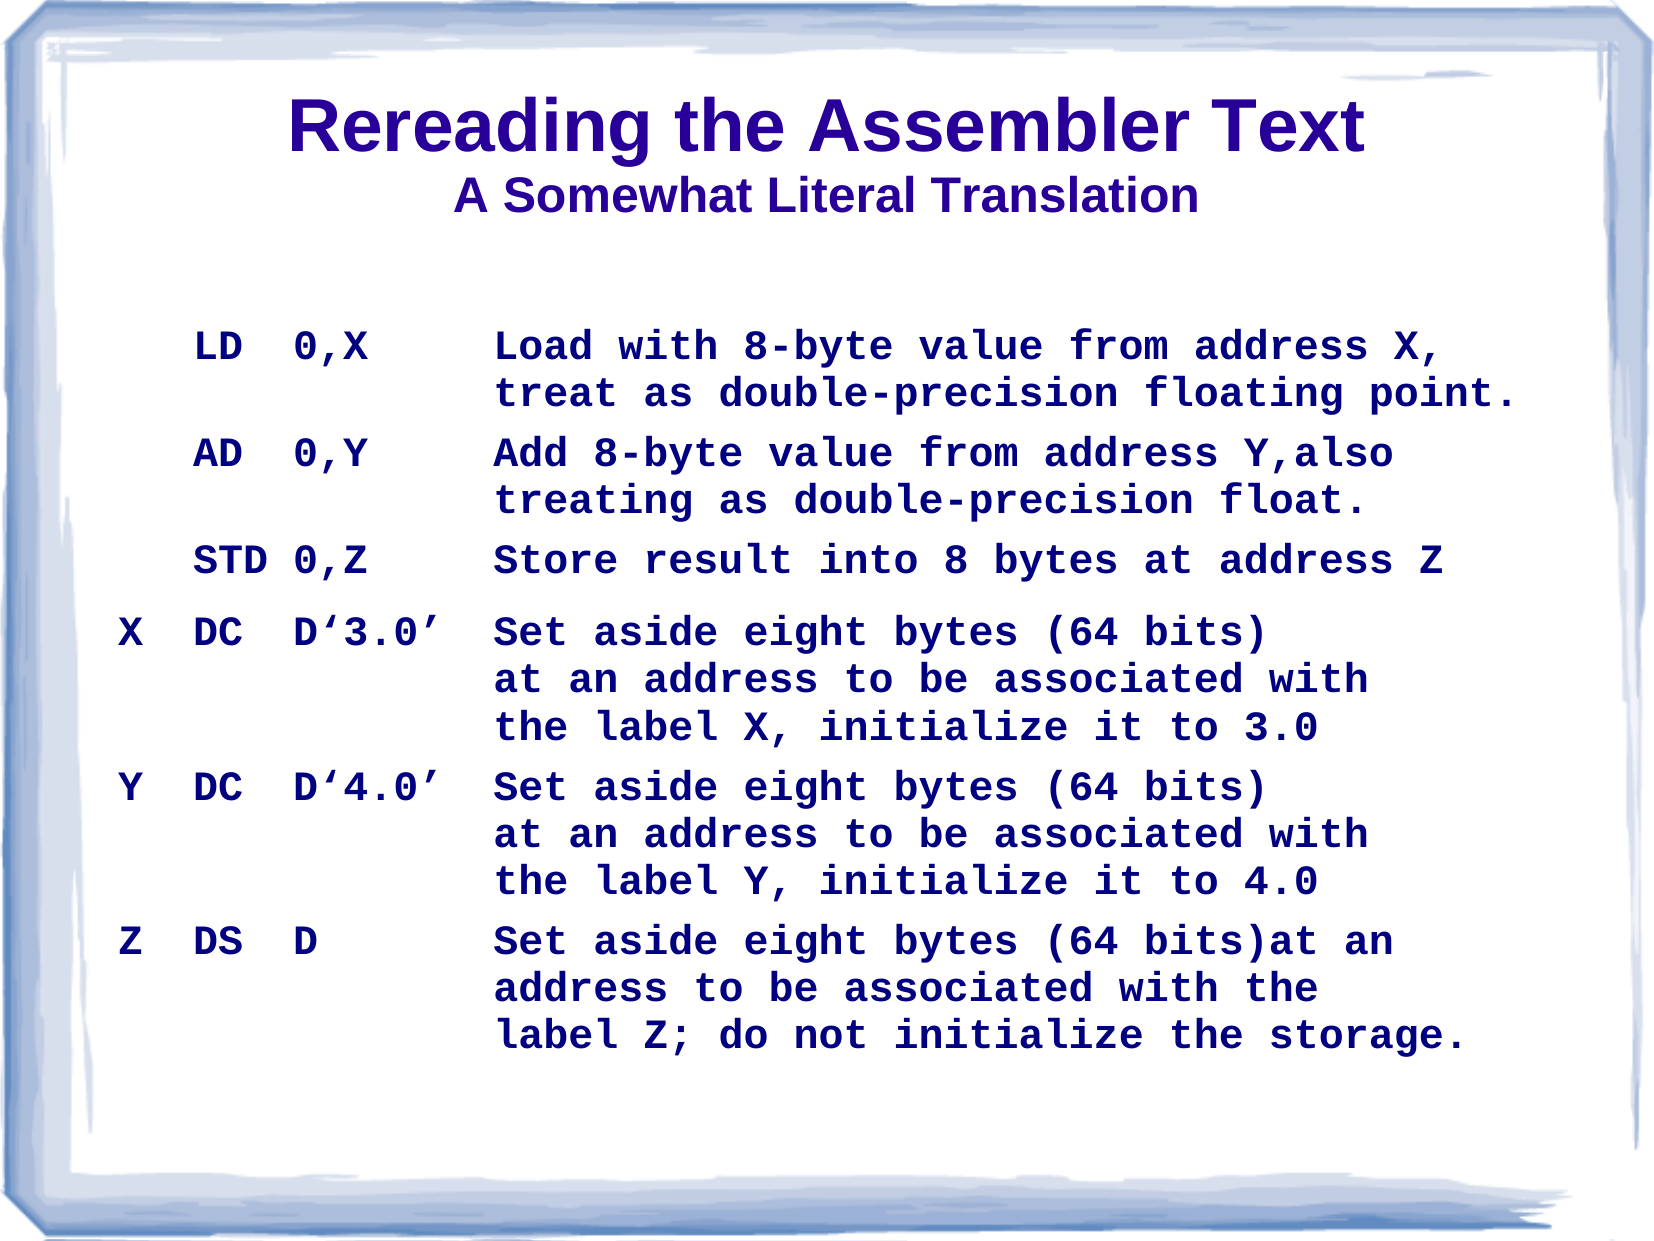

# Rereading the Assembler Text A Somewhat Literal Translation
 LD 0,X Load with 8-byte value from address X,
 treat as double-precision floating point.
 AD 0,Y Add 8-byte value from address Y,also
 treating as double-precision float.
 STD 0,Z Store result into 8 bytes at address Z
X DC D‘3.0’ Set aside eight bytes (64 bits)
 at an address to be associated with
 the label X, initialize it to 3.0
Y DC D‘4.0’ Set aside eight bytes (64 bits)
 at an address to be associated with
 the label Y, initialize it to 4.0
Z DS D Set aside eight bytes (64 bits)at an
 address to be associated with the
 label Z; do not initialize the storage.